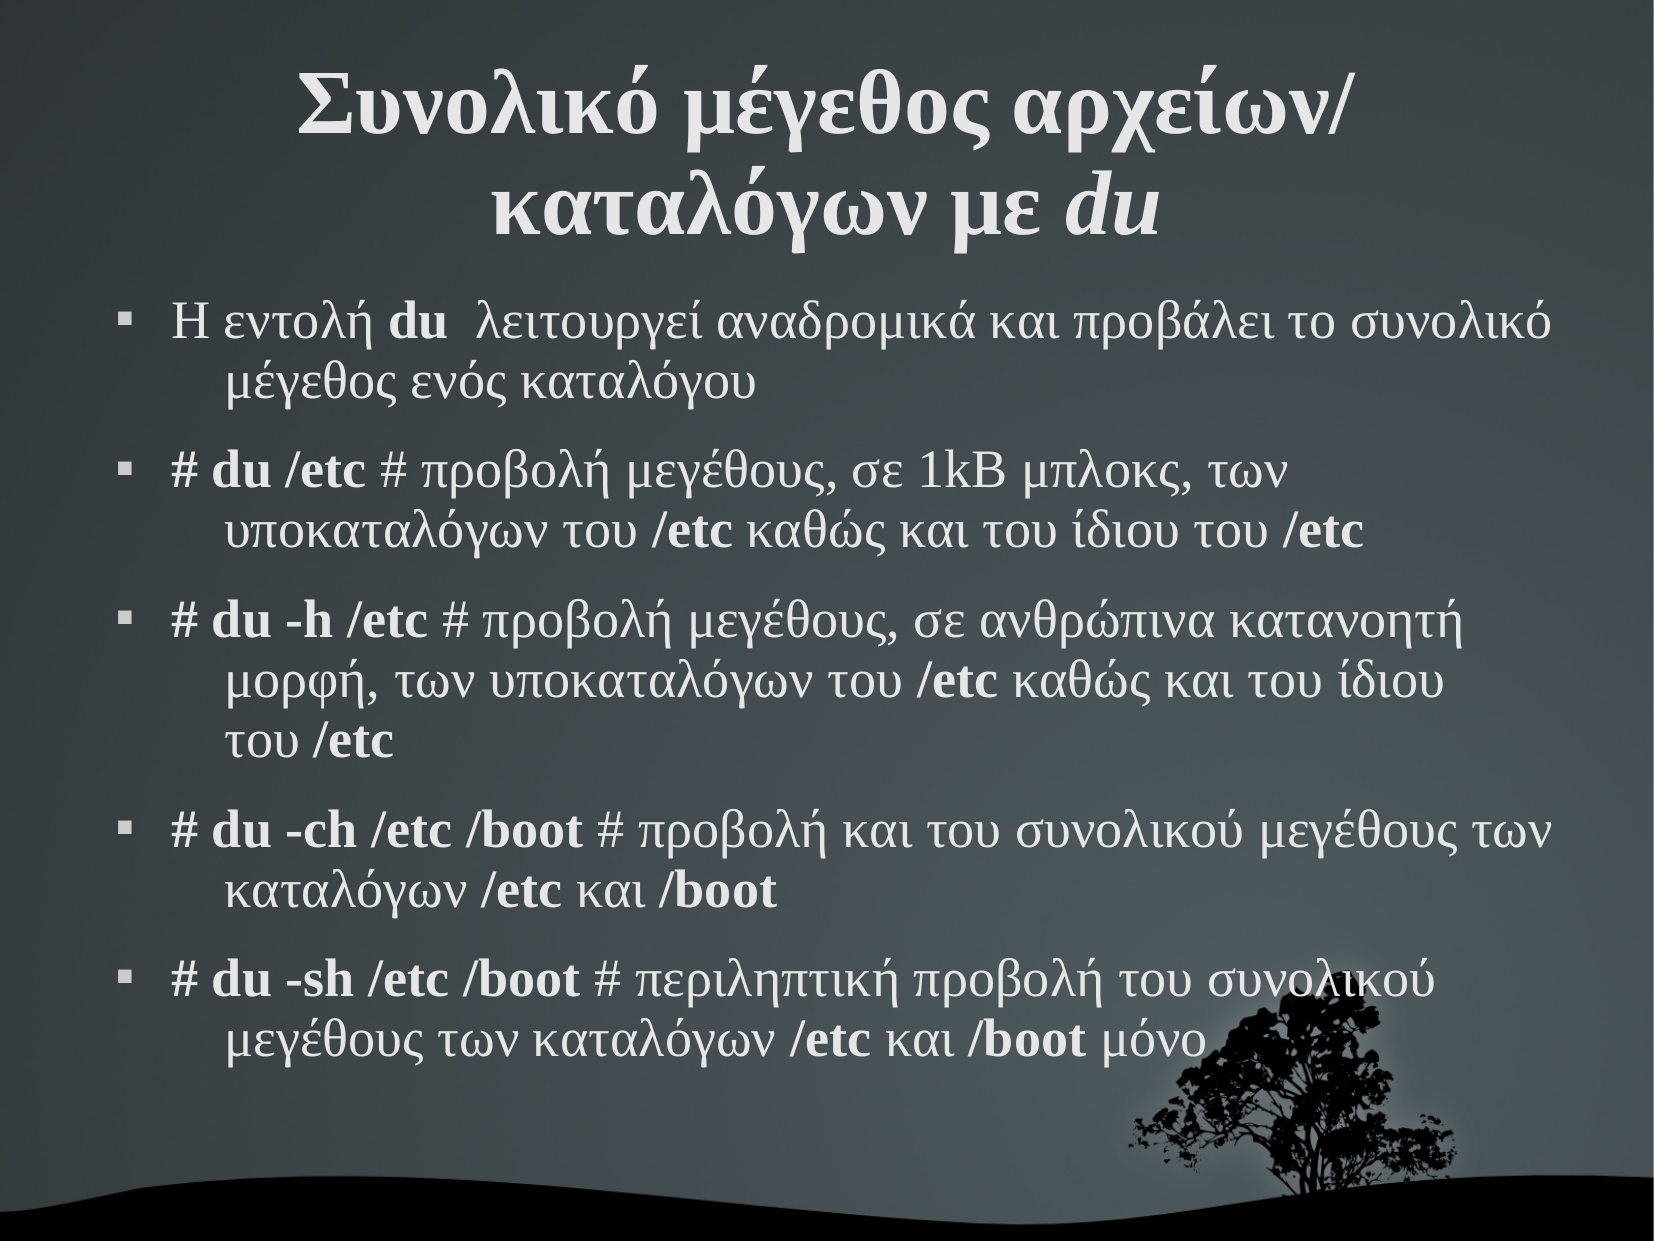

# Συνολικό μέγεθος αρχείων/ καταλόγων με du
Η εντολή du λειτουργεί αναδρομικά και προβάλει το συνολικό μέγεθος ενός καταλόγου
# du /etc # προβολή μεγέθους, σε 1kB μπλοκς, των υποκαταλόγων του /etc καθώς και του ίδιου του /etc
# du -h /etc # προβολή μεγέθους, σε ανθρώπινα κατανοητή μορφή, των υποκαταλόγων του /etc καθώς και του ίδιου του /etc
# du -ch /etc /boot # προβολή και του συνολικού μεγέθους των καταλόγων /etc και /boot
# du -sh /etc /boot # περιληπτική προβολή του συνολικού μεγέθους των καταλόγων /etc και /boot μόνο